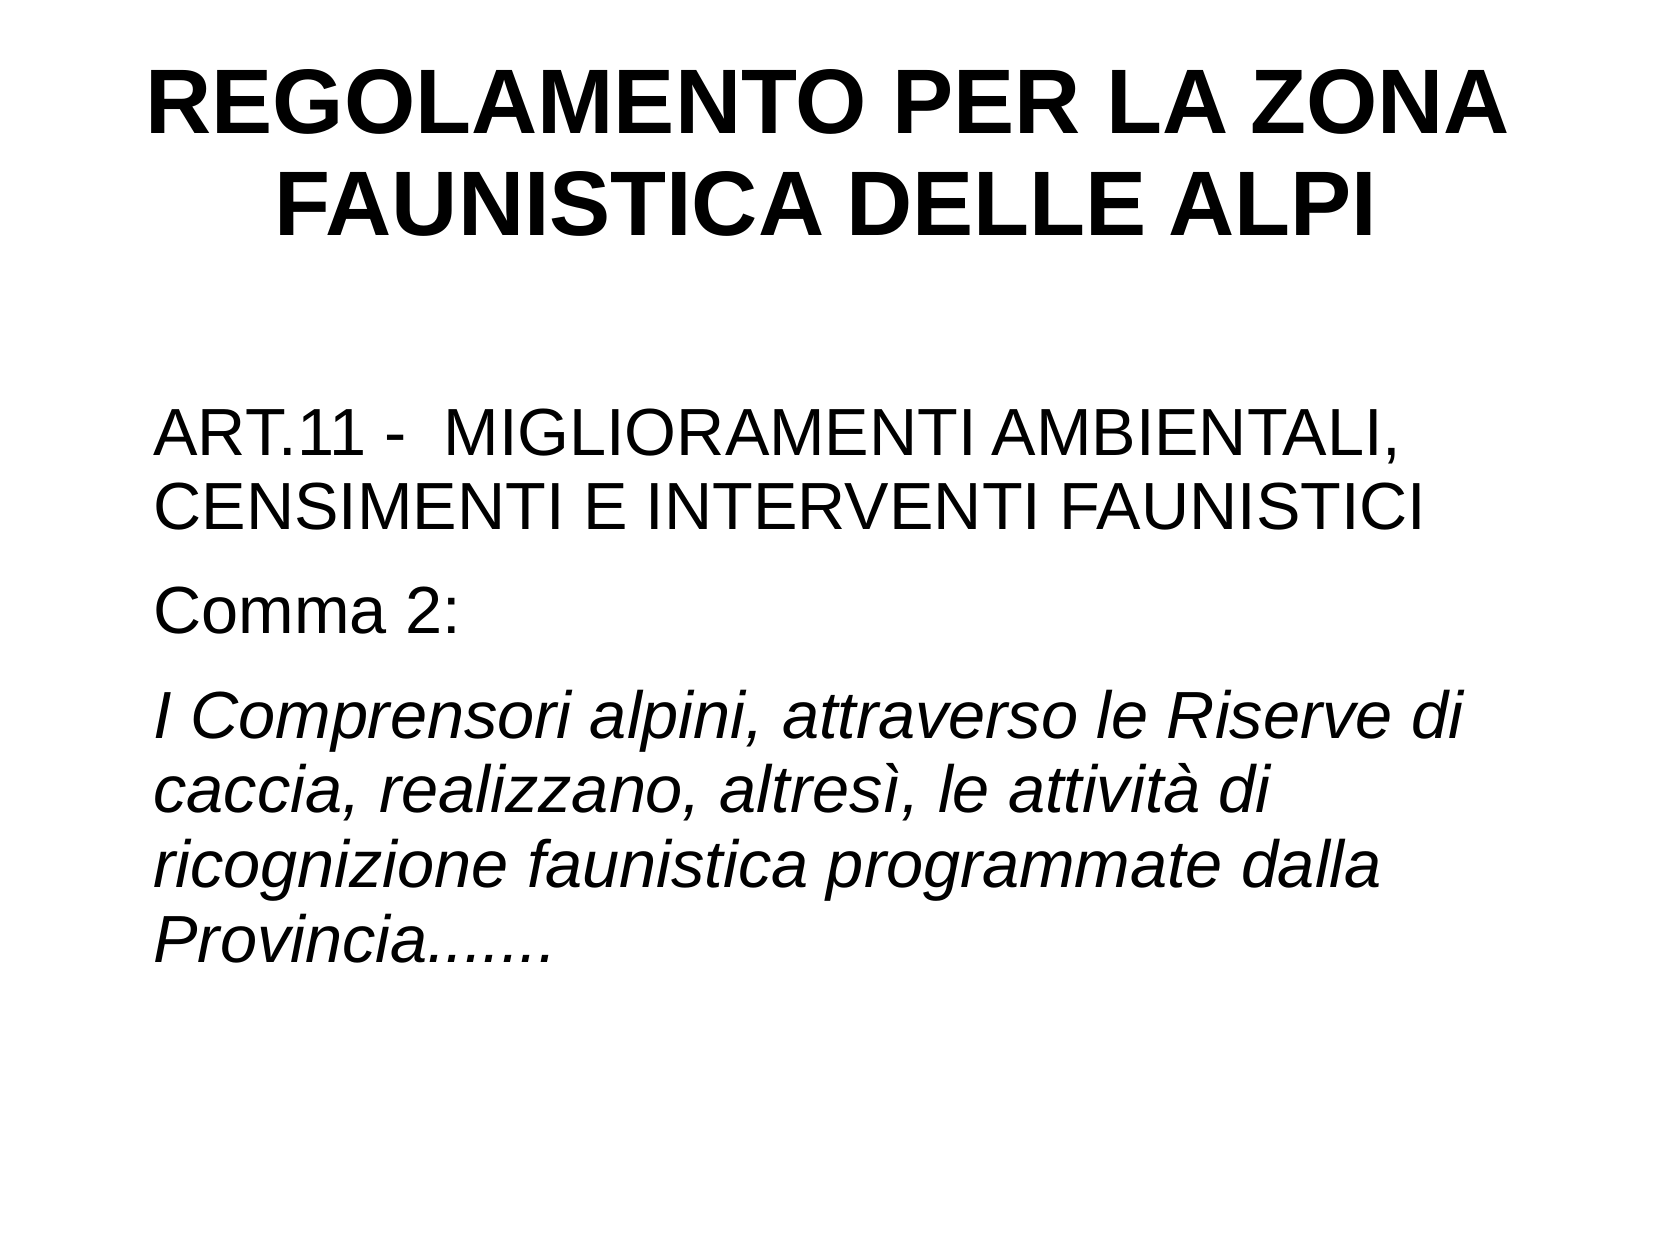

# REGOLAMENTO PER LA ZONA FAUNISTICA DELLE ALPI
ART.11 - MIGLIORAMENTI AMBIENTALI, CENSIMENTI E INTERVENTI FAUNISTICI
Comma 2:
I Comprensori alpini, attraverso le Riserve di caccia, realizzano, altresì, le attività di ricognizione faunistica programmate dalla Provincia.......